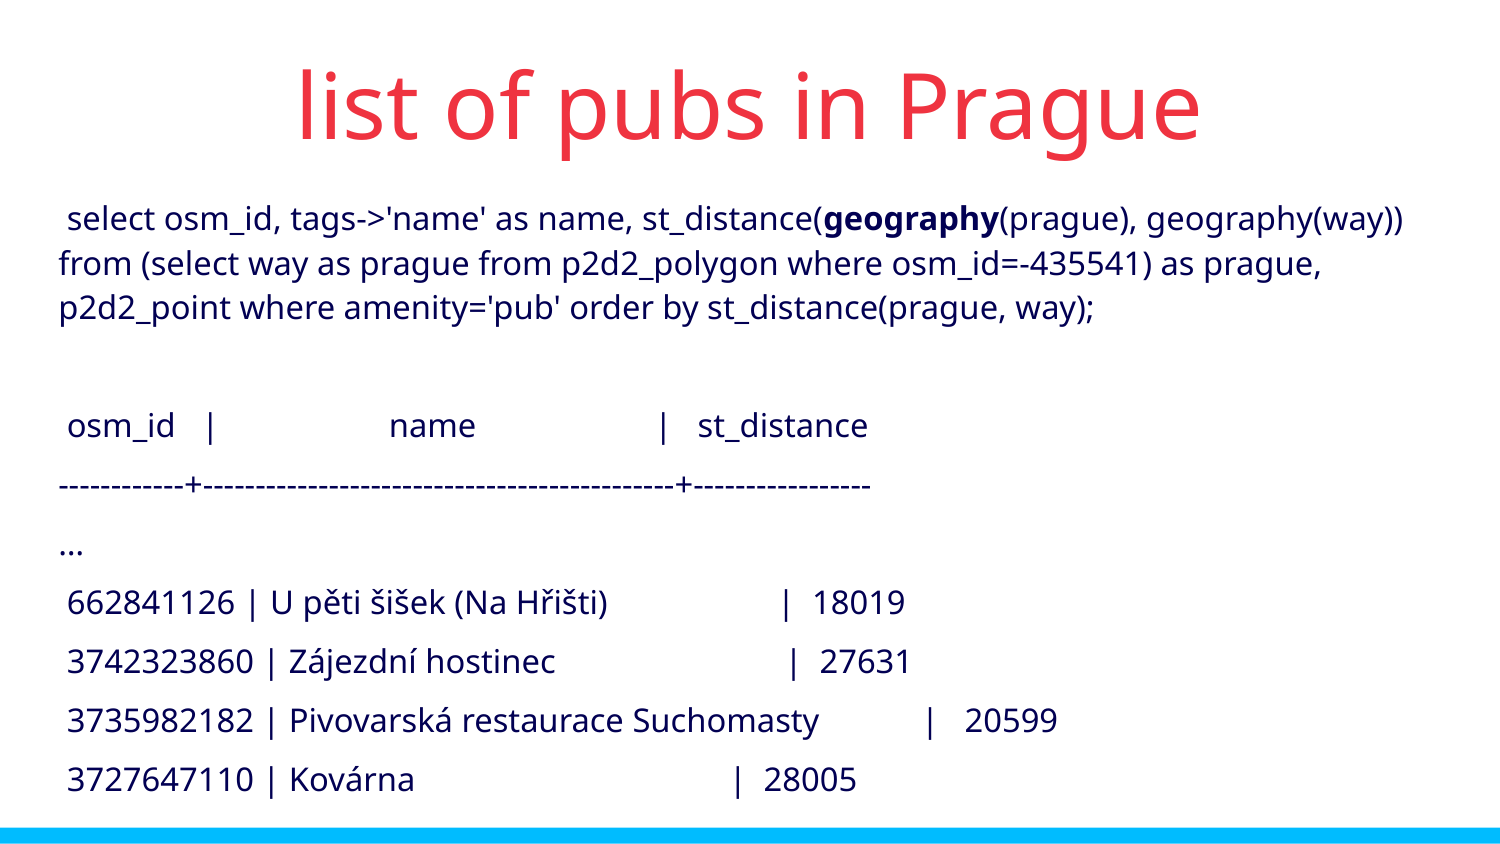

# list of pubs in Prague
 select osm_id, tags->'name' as name, st_distance(geography(prague), geography(way)) from (select way as prague from p2d2_polygon where osm_id=-435541) as prague, p2d2_point where amenity='pub' order by st_distance(prague, way);
 osm_id | name | st_distance
------------+---------------------------------------------+-----------------
…
 662841126 | U pěti šišek (Na Hřišti) | 18019
 3742323860 | Zájezdní hostinec | 27631
 3735982182 | Pivovarská restaurace Suchomasty | 20599
 3727647110 | Kovárna | 28005